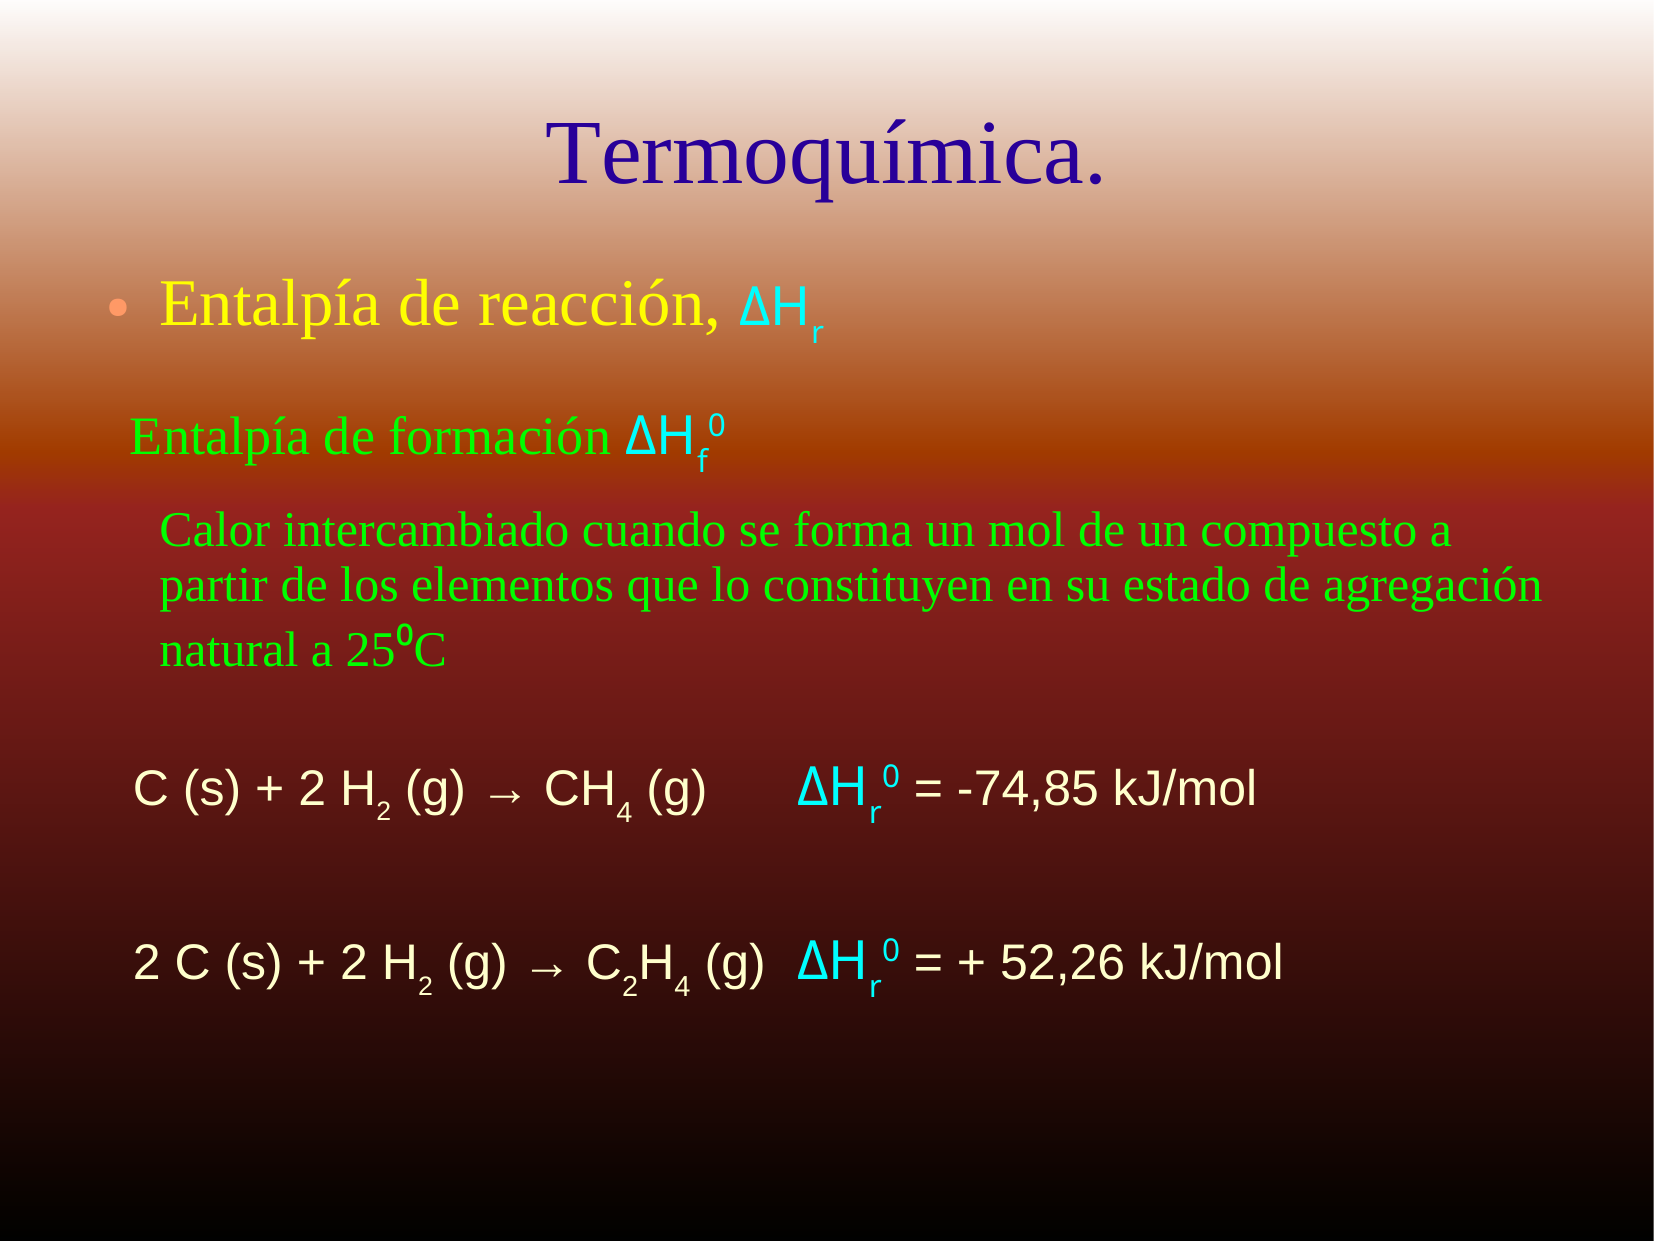

# Termoquímica.
Entalpía de reacción, ΔHr
Entalpía de formación ΔHf0
Calor intercambiado cuando se forma un mol de un compuesto a partir de los elementos que lo constituyen en su estado de agregación natural a 25⁰C
C (s) + 2 H2 (g) → CH4 (g) 	ΔHr0 = -74,85 kJ/mol
2 C (s) + 2 H2 (g) → C2H4 (g) 	ΔHr0 = + 52,26 kJ/mol